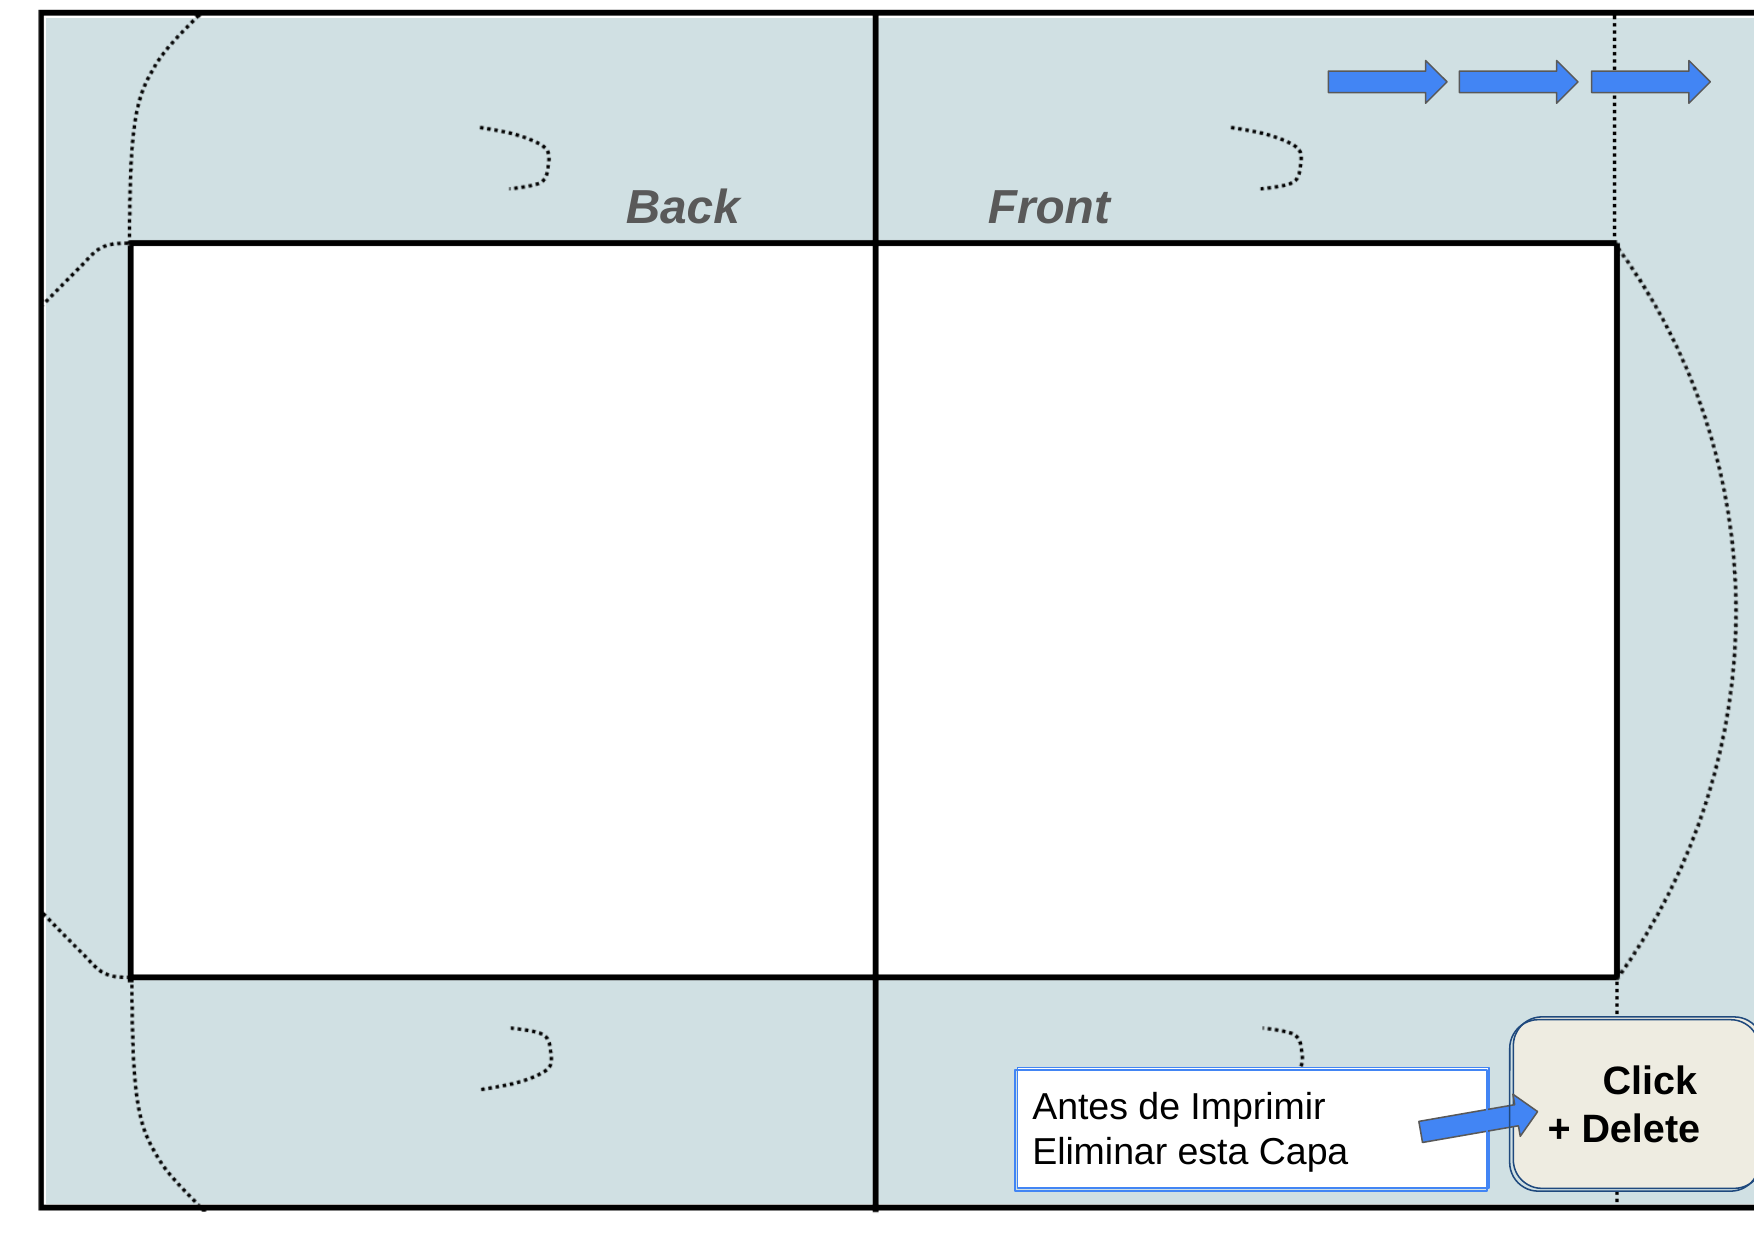

Back
Front
 Click
 + Delete
Antes de Imprimir
Eliminar esta Capa
Puede copiar este cuadro de texto
Otro Cuadro de Texto
En las páginas siguientes tiene Algunas imágenes que puede usar